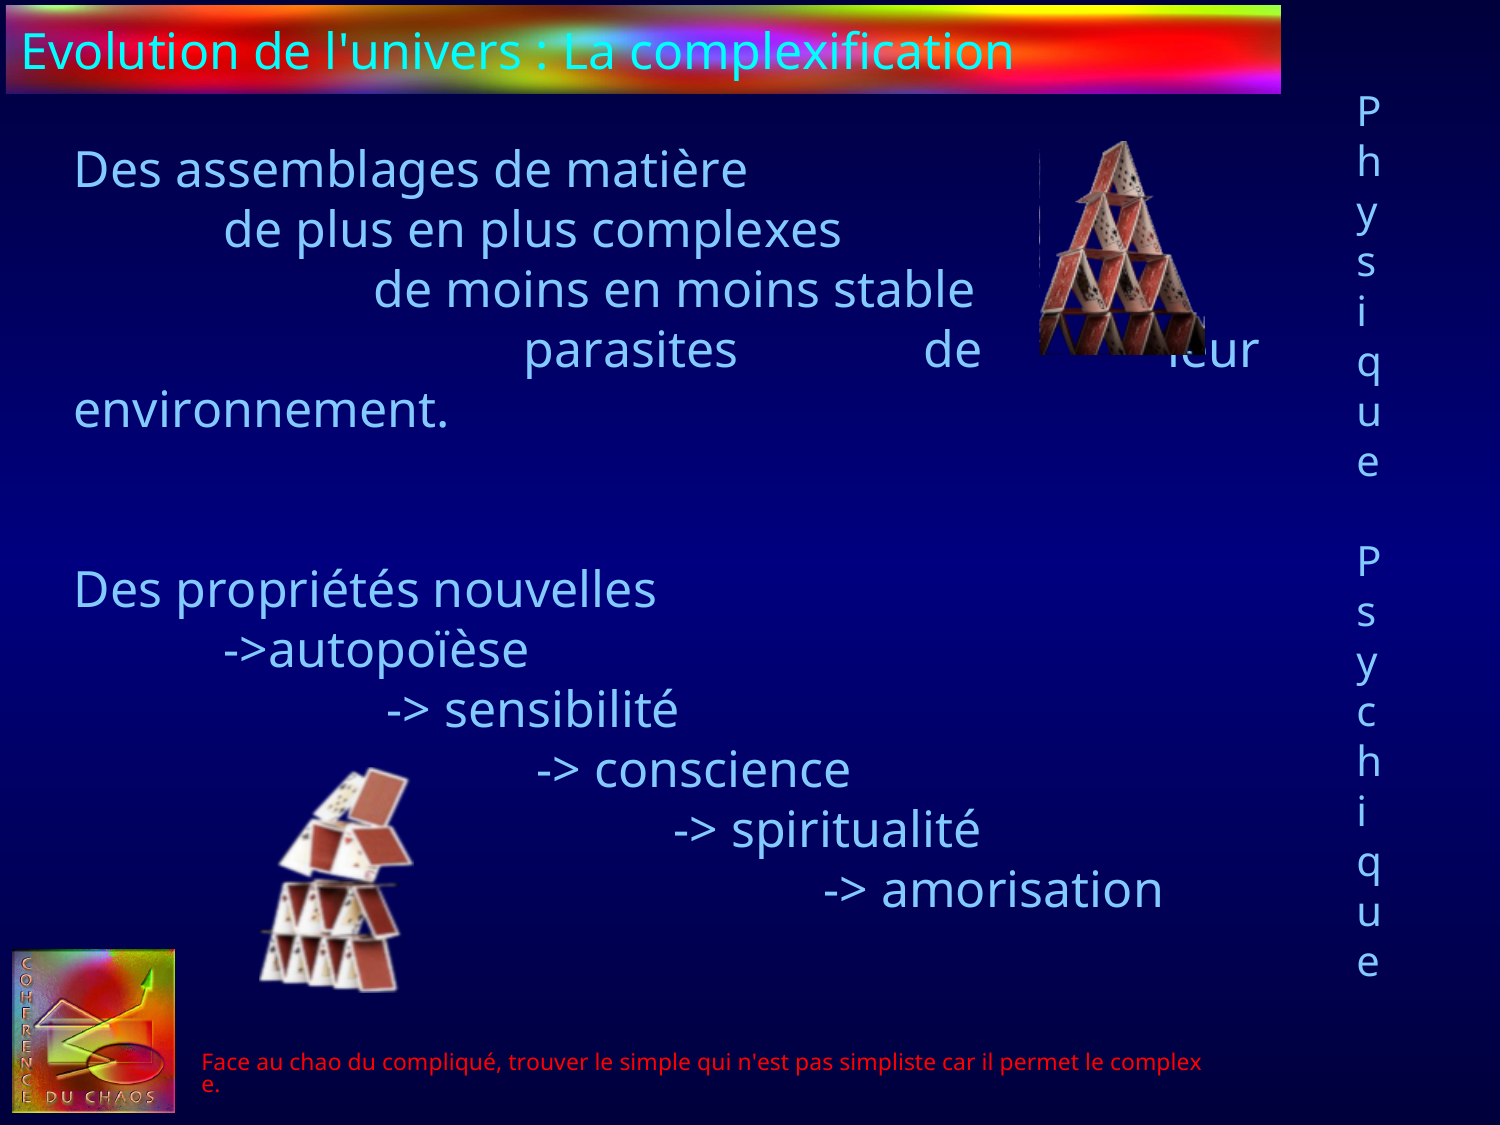

#
Evolution de l'univers : La complexification
Physique
Psychique
Des assemblages de matière
	de plus en plus complexes
		de moins en moins stable
			parasites de leur environnement.
Des propriétés nouvelles
 	->autopoïèse
		 -> sensibilité
	 		 -> conscience
				-> spiritualité
					-> amorisation
Face au chao du compliqué, trouver le simple qui n'est pas simpliste car il permet le complexe.